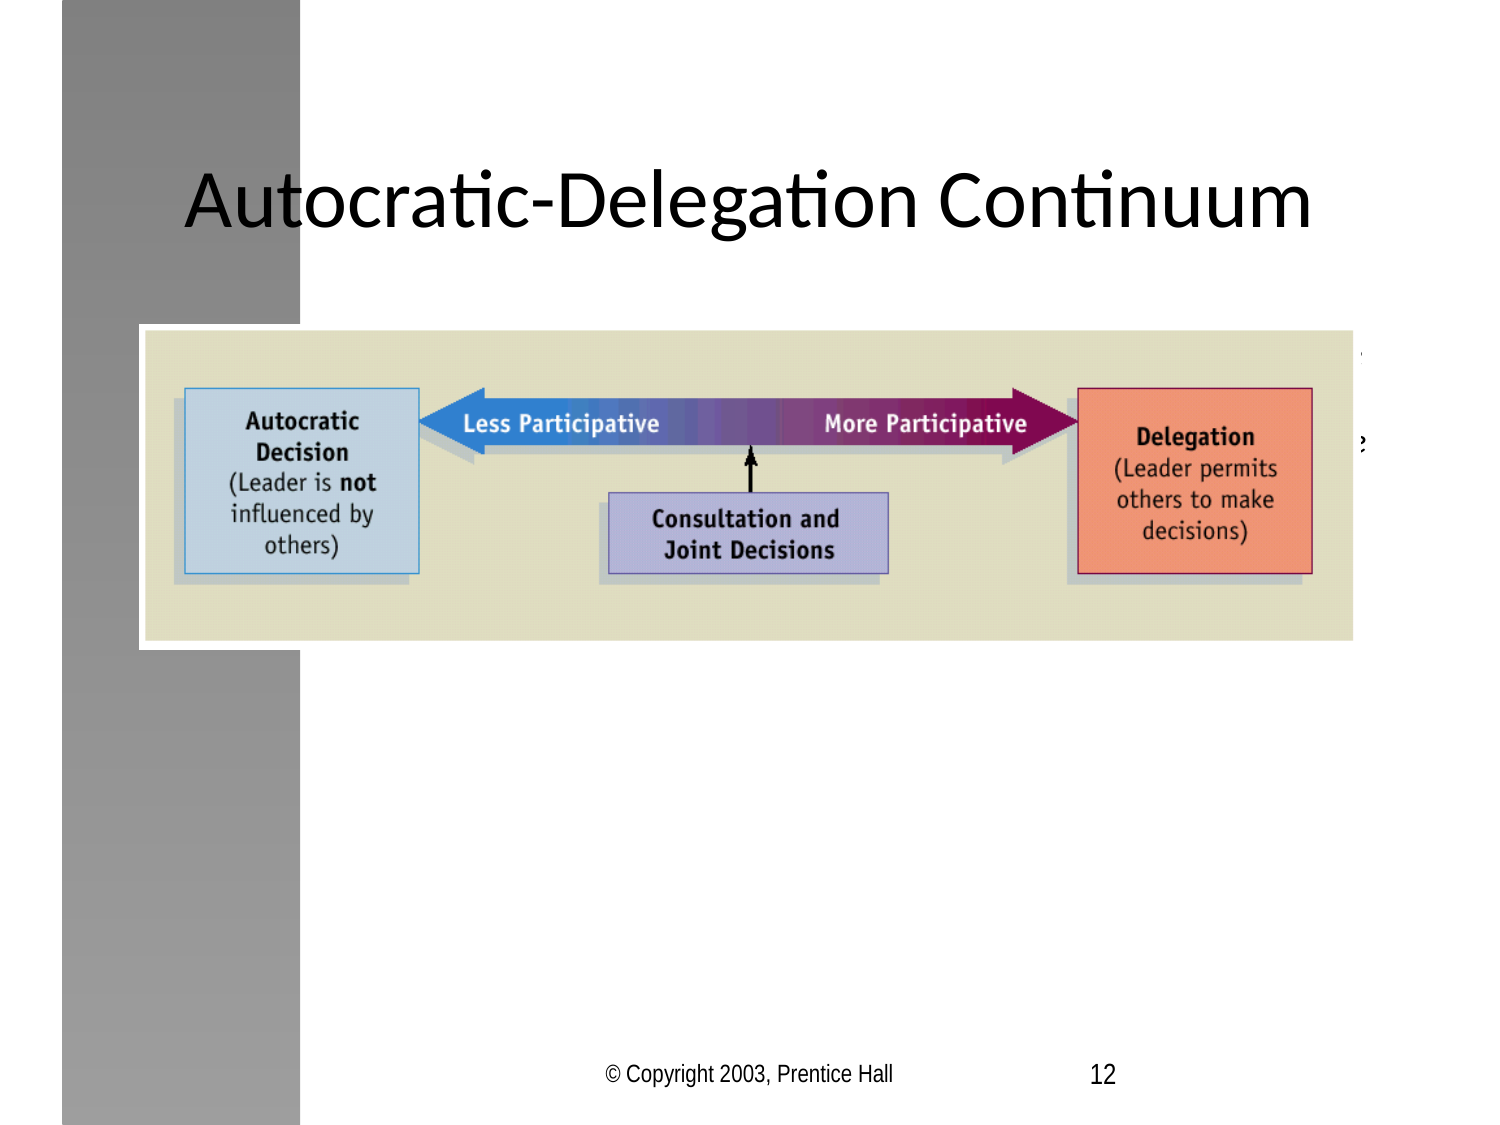

# Autocratic-Delegation Continuum
An approach to leadership describing the ways in which leaders allocate influence to subordinates. This ranges from controlling everything (autocratic) to allowing others to make decisions for themselves (delegating). Between these two extremes are more participative forms of leadership – consulting and make joint decisions.
© Copyright 2003, Prentice Hall